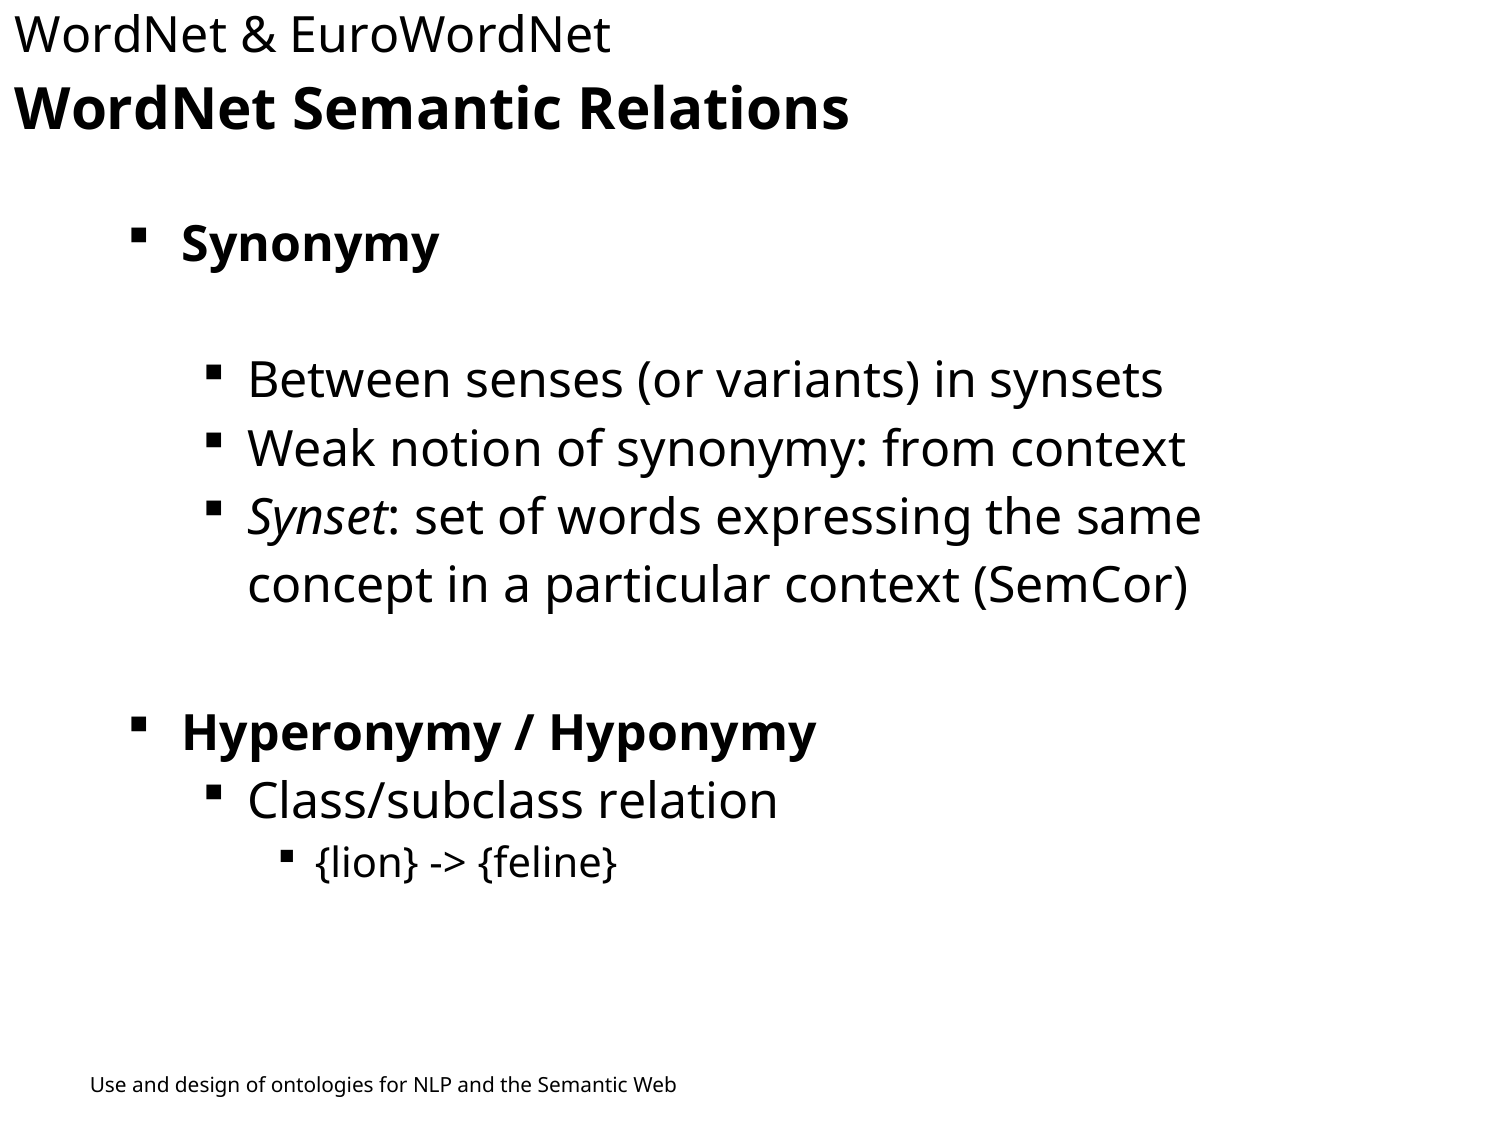

WordNet & EuroWordNet
WordNet Semantic Relations
# Synonymy
Between senses (or variants) in synsets
Weak notion of synonymy: from context
Synset: set of words expressing the same concept in a particular context (SemCor)
Hyperonymy / Hyponymy
Class/subclass relation
{lion} -> {feline}